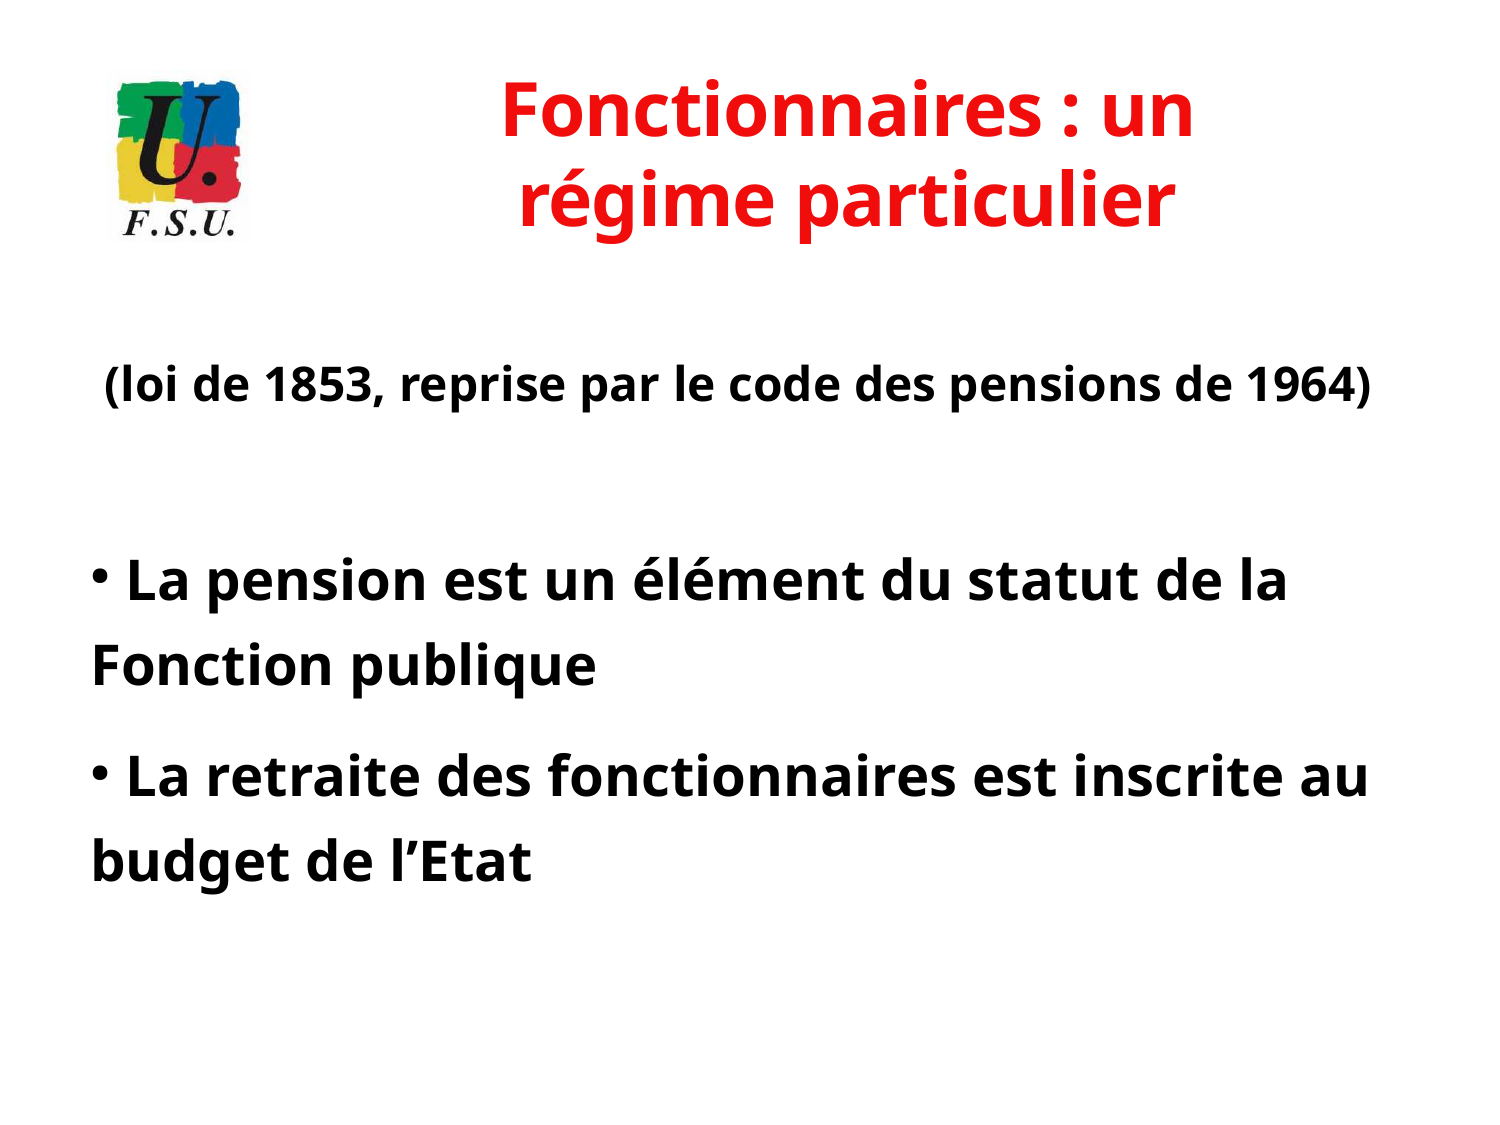

Fonctionnaires : un régime particulier
(loi de 1853, reprise par le code des pensions de 1964)
La pension est un élément du statut de la
Fonction publique
La retraite des fonctionnaires est inscrite au
budget de l’Etat